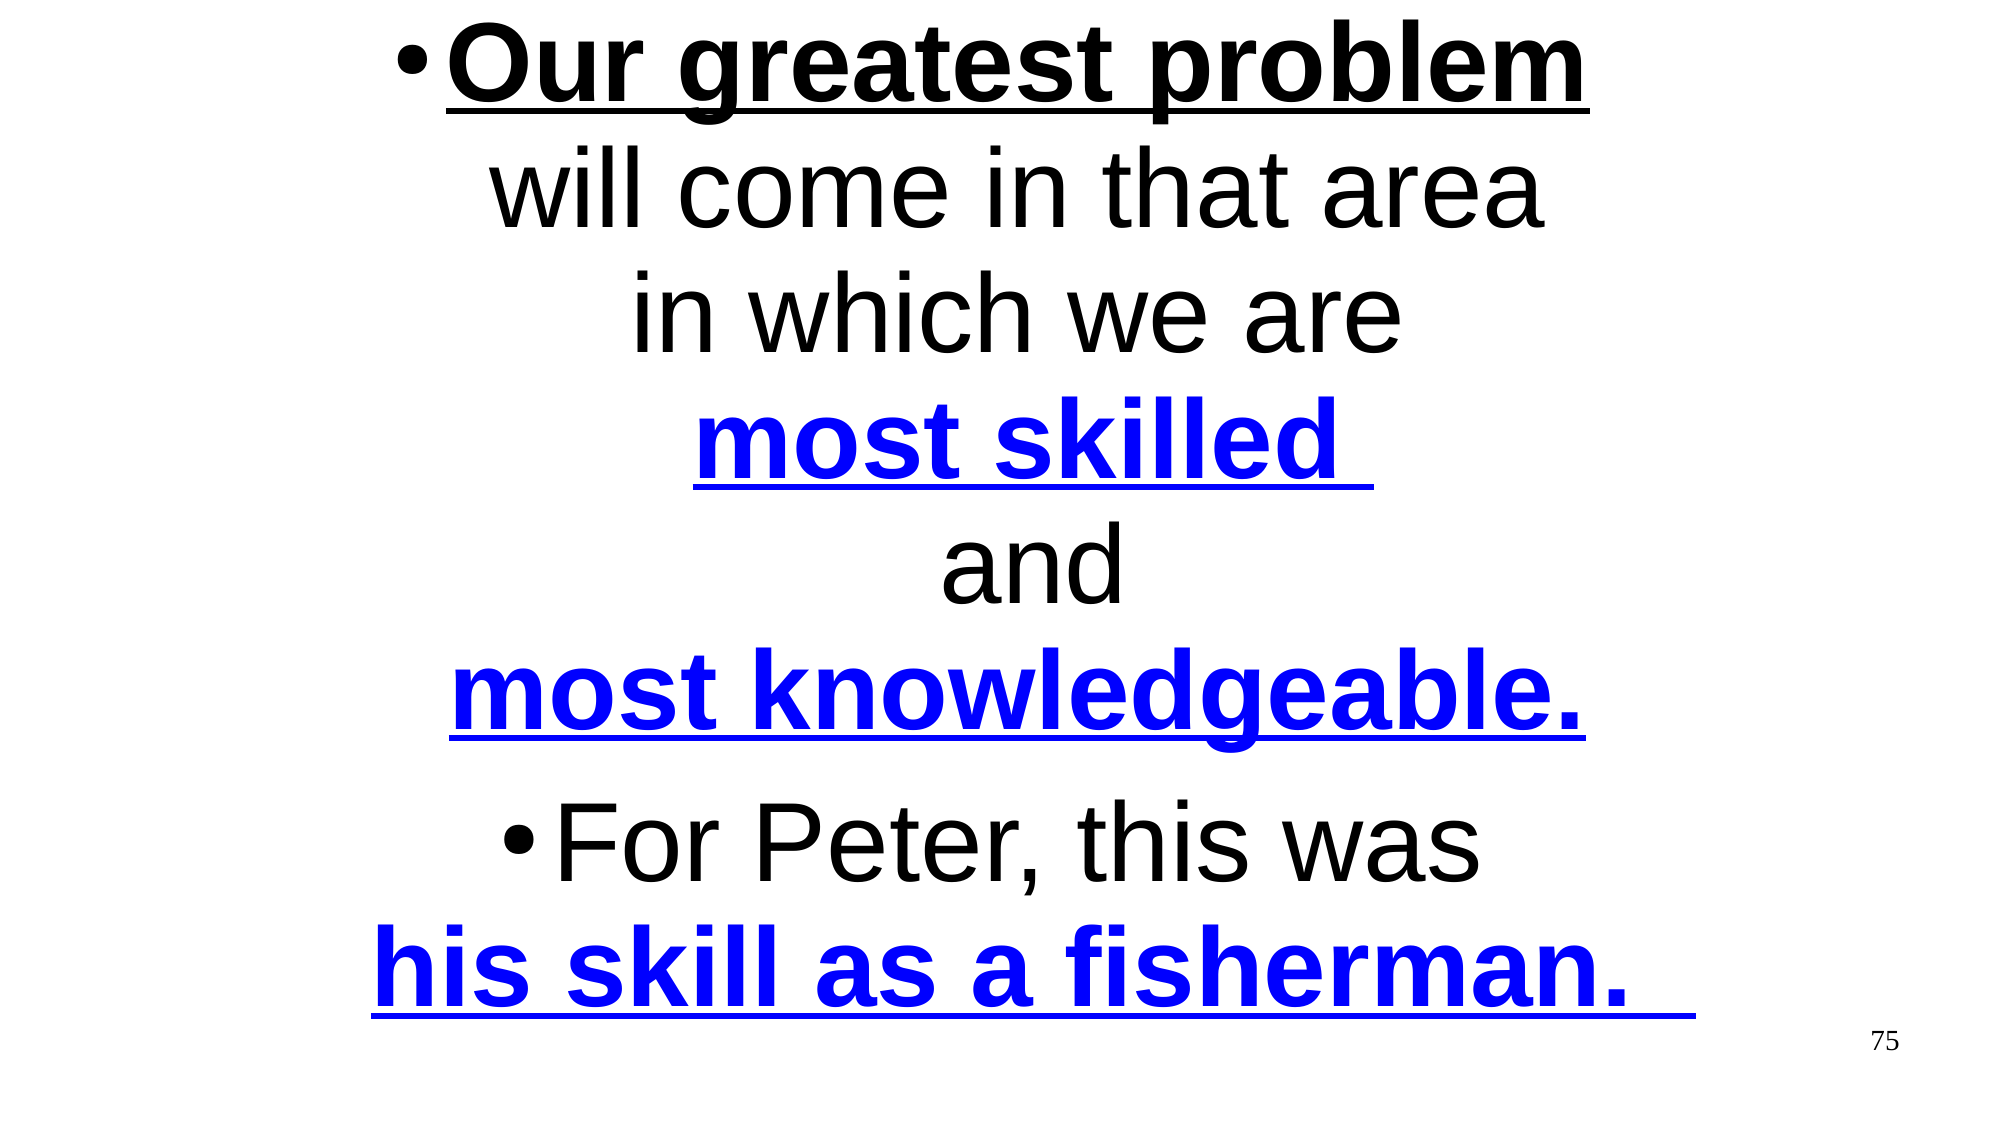

# Our greatest problem will come in that area in which we are most skilled and most knowledgeable.
For Peter, this was
his skill as a fisherman.
75